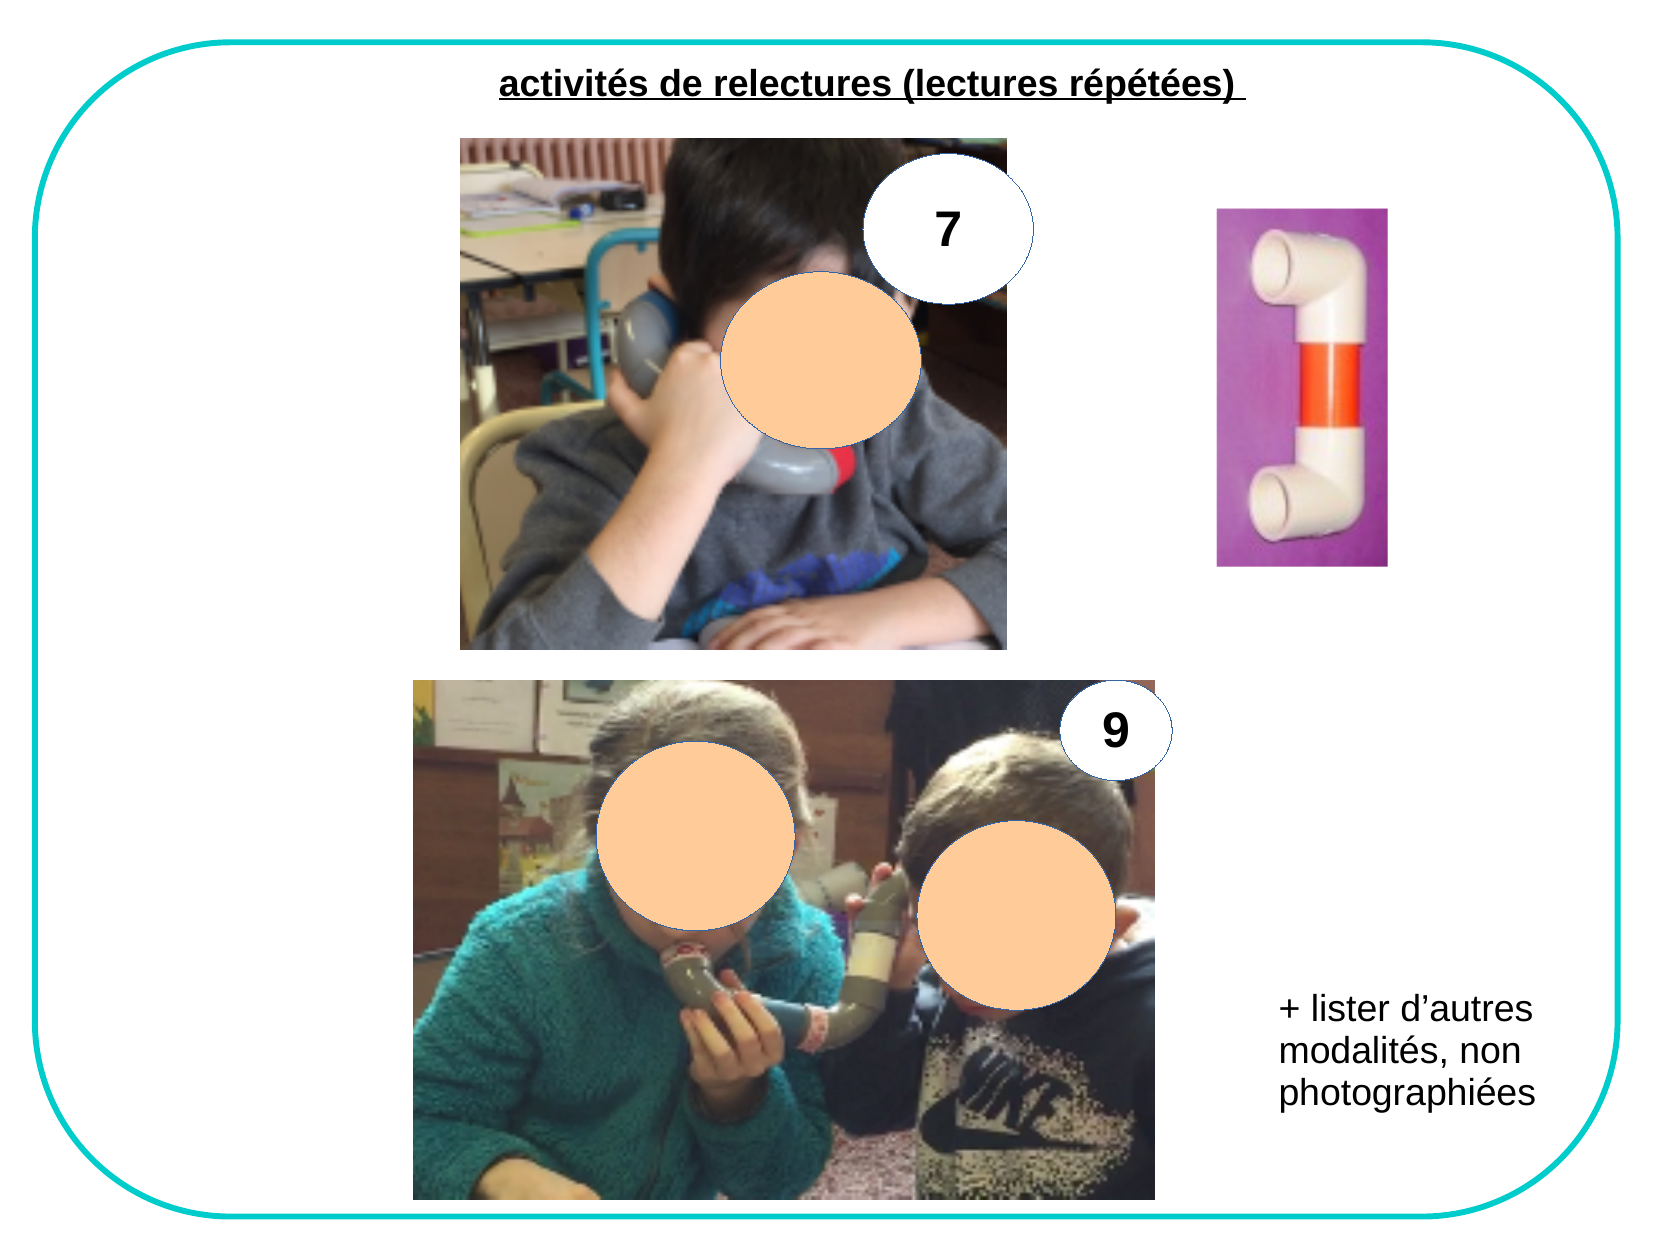

activités de relectures (lectures répétées)
7
9
+ lister d’autres modalités, non photographiées